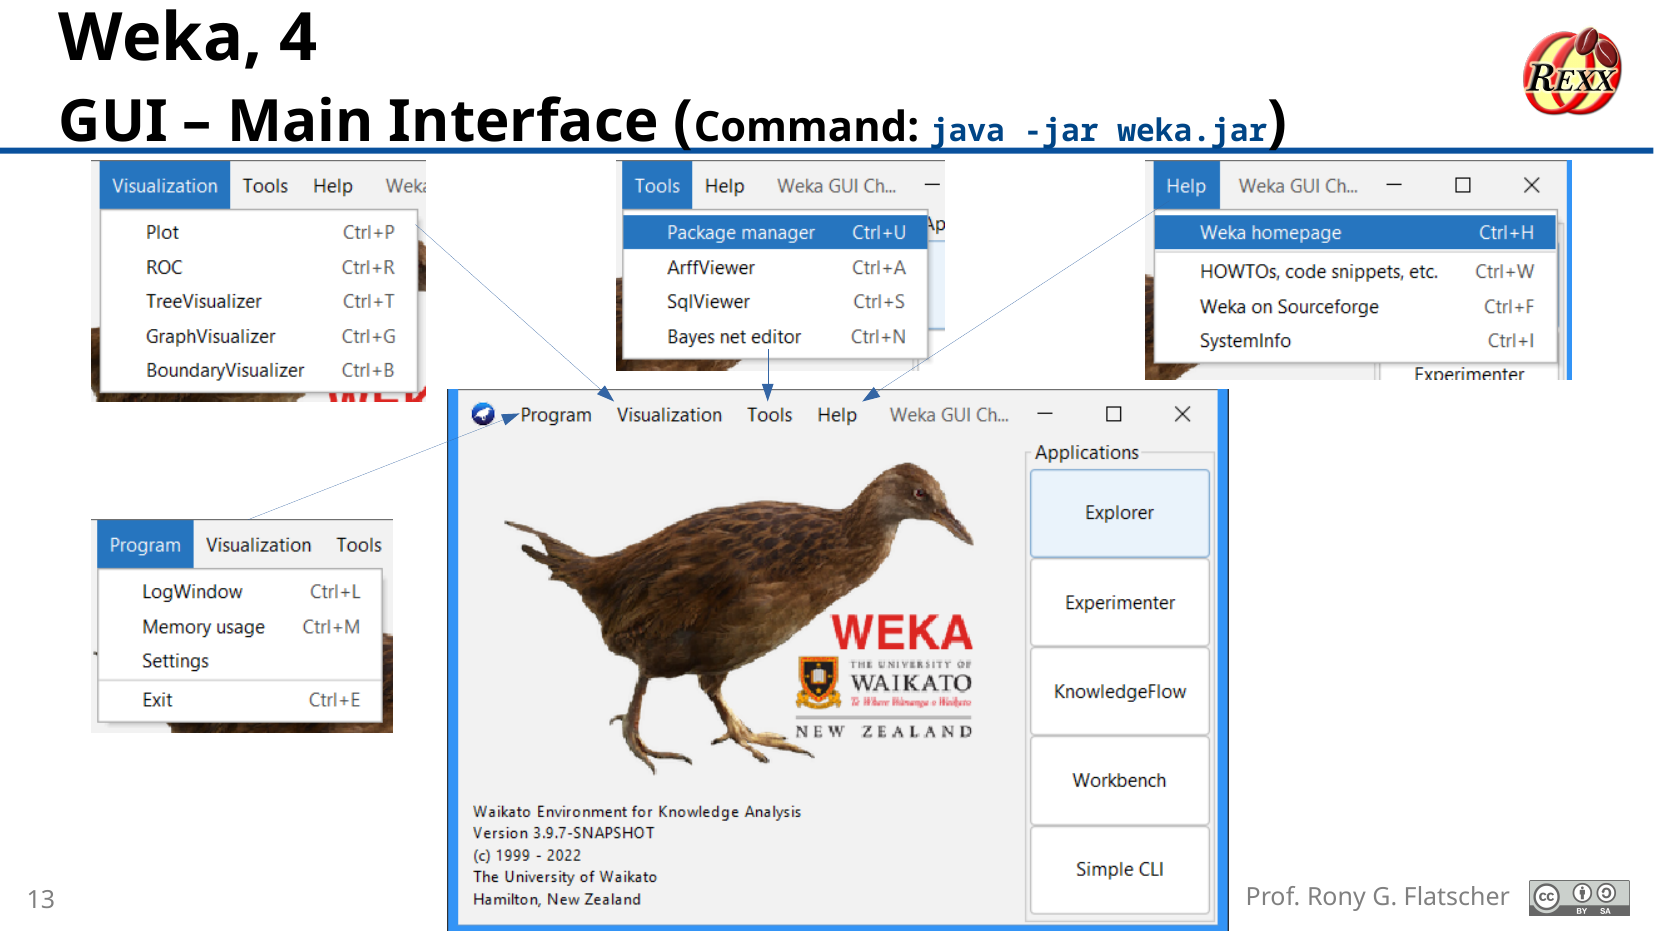

# Weka, 4 GUI – Main Interface (Command: java -jar weka.jar)